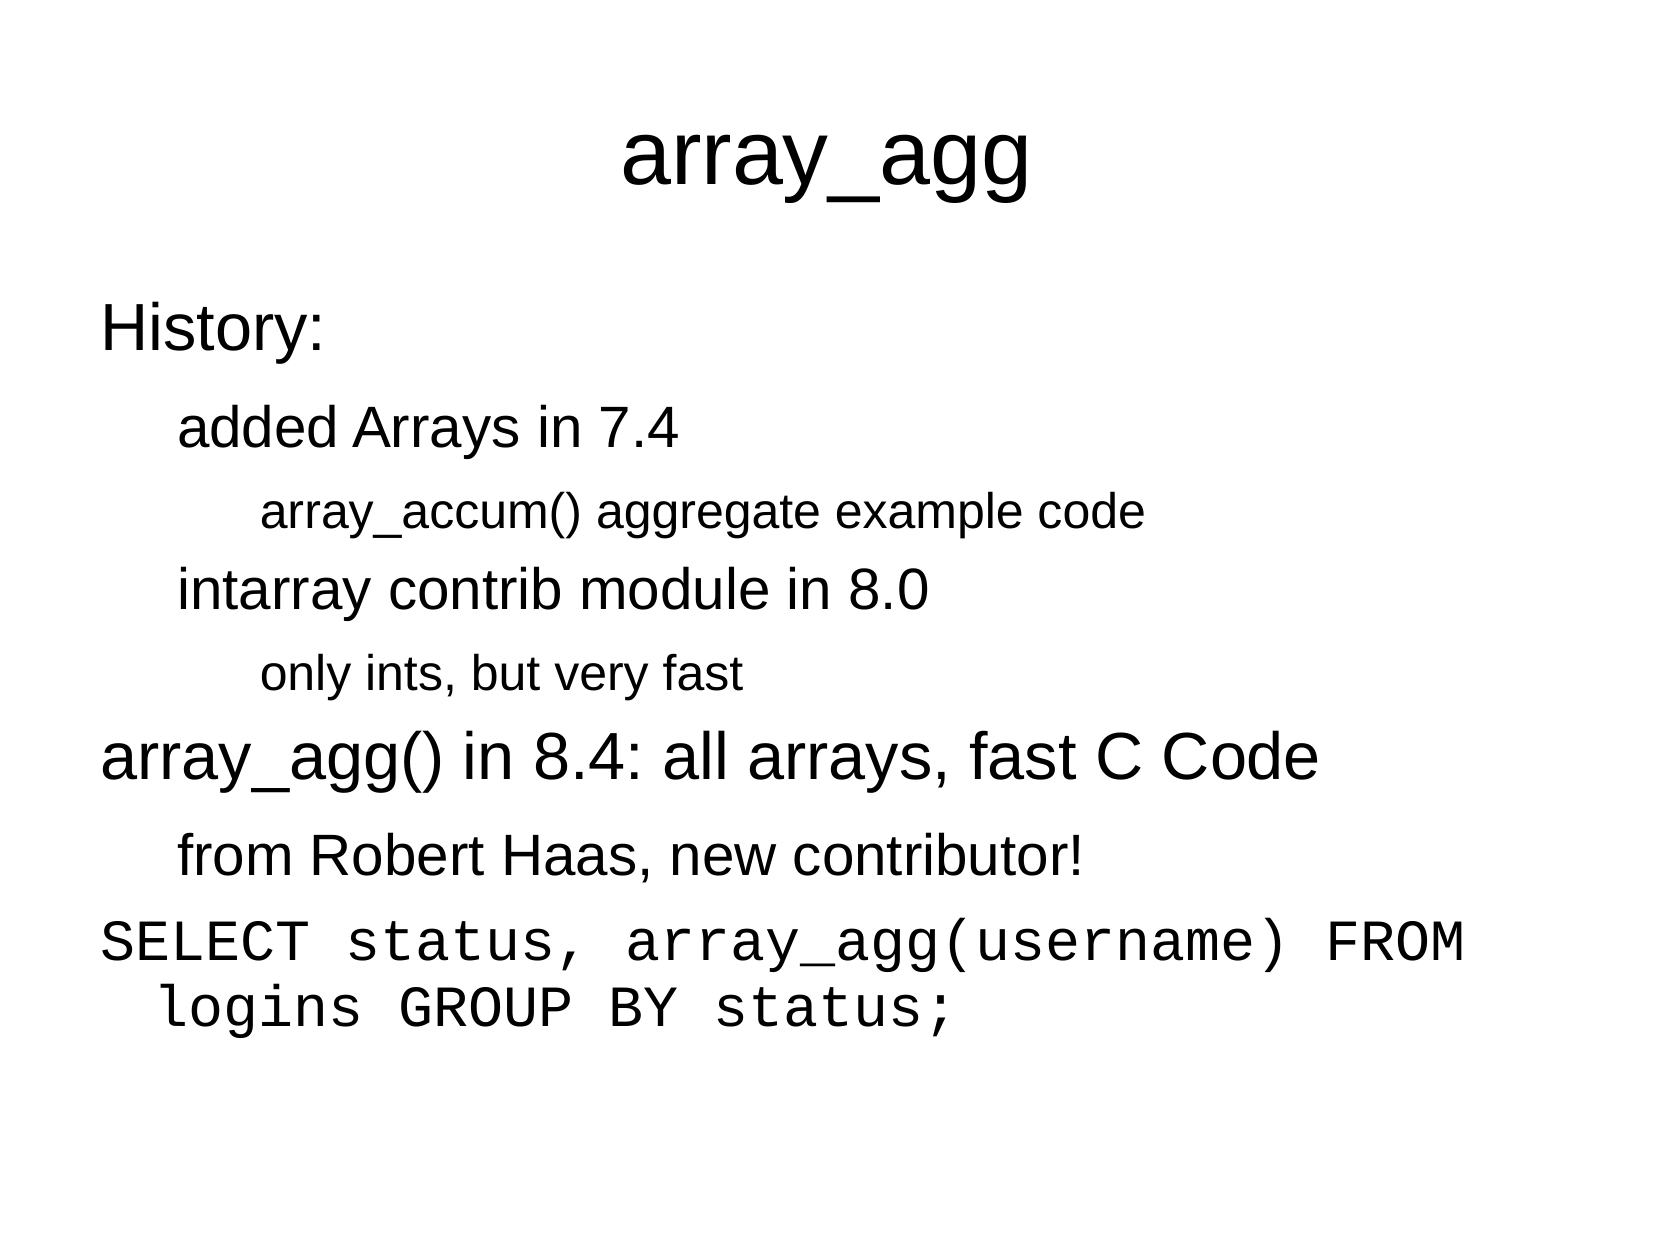

# array_agg
History:
added Arrays in 7.4
array_accum() aggregate example code
intarray contrib module in 8.0
only ints, but very fast
array_agg() in 8.4: all arrays, fast C Code
from Robert Haas, new contributor!
SELECT status, array_agg(username) FROM logins GROUP BY status;